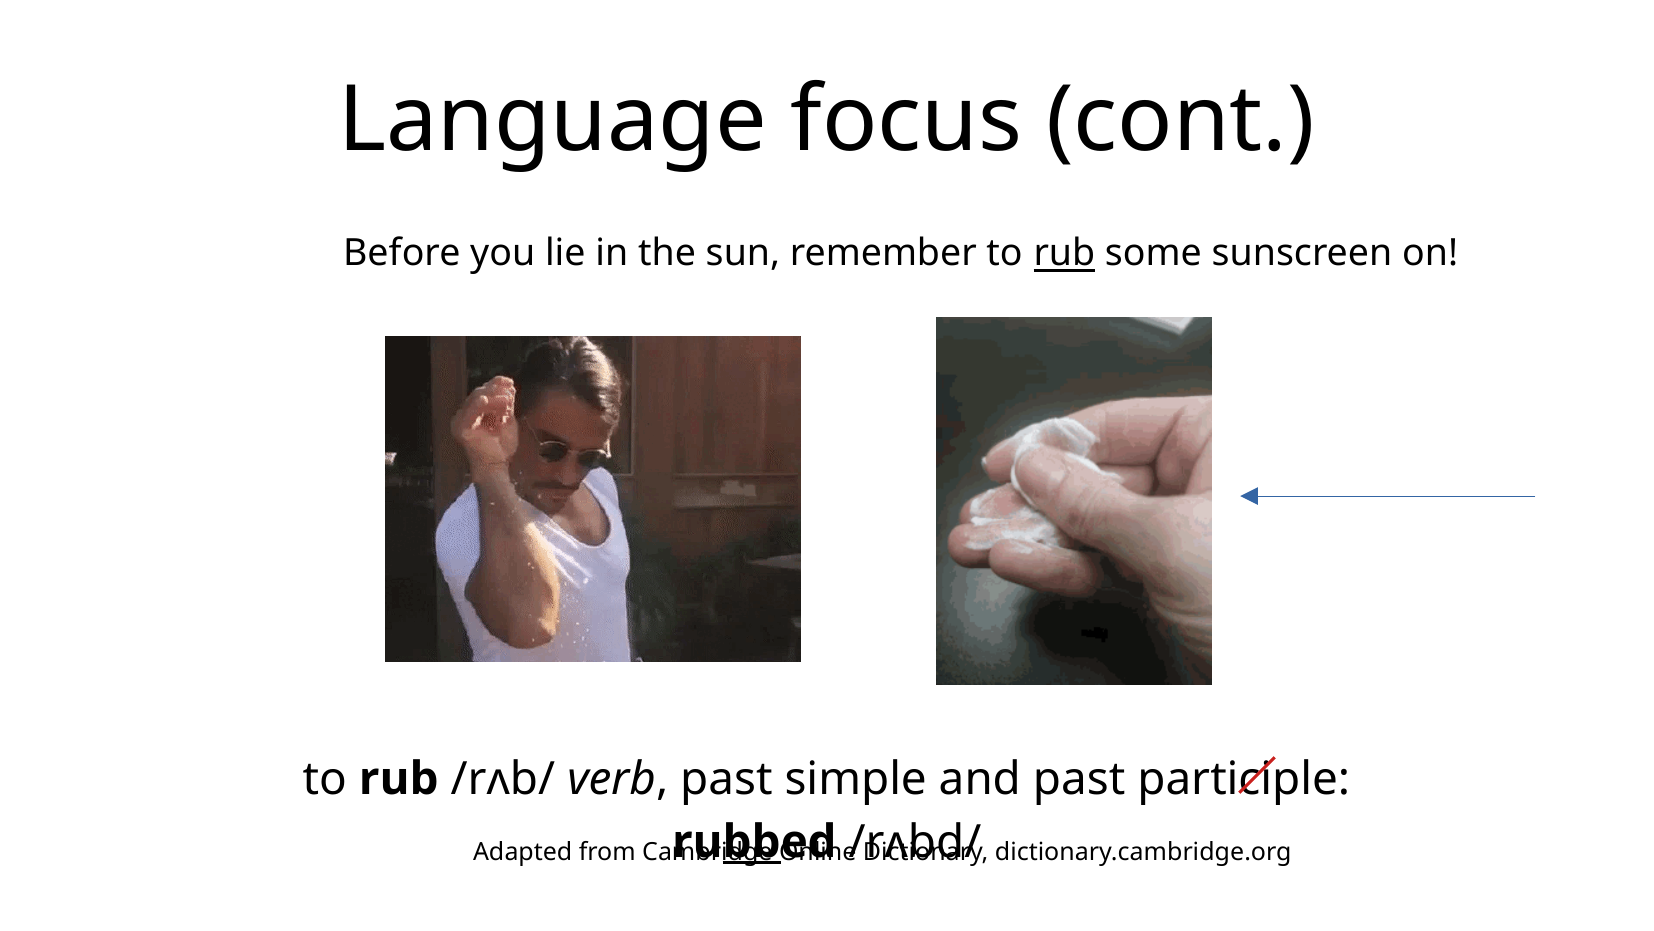

# Language focus (cont.)
Before you lie in the sun, remember to rub some sunscreen on!
to rub /rʌb/ verb, past simple and past participle: rubbed /rʌbd/
Adapted from Cambridge Online Dictionary, dictionary.cambridge.org